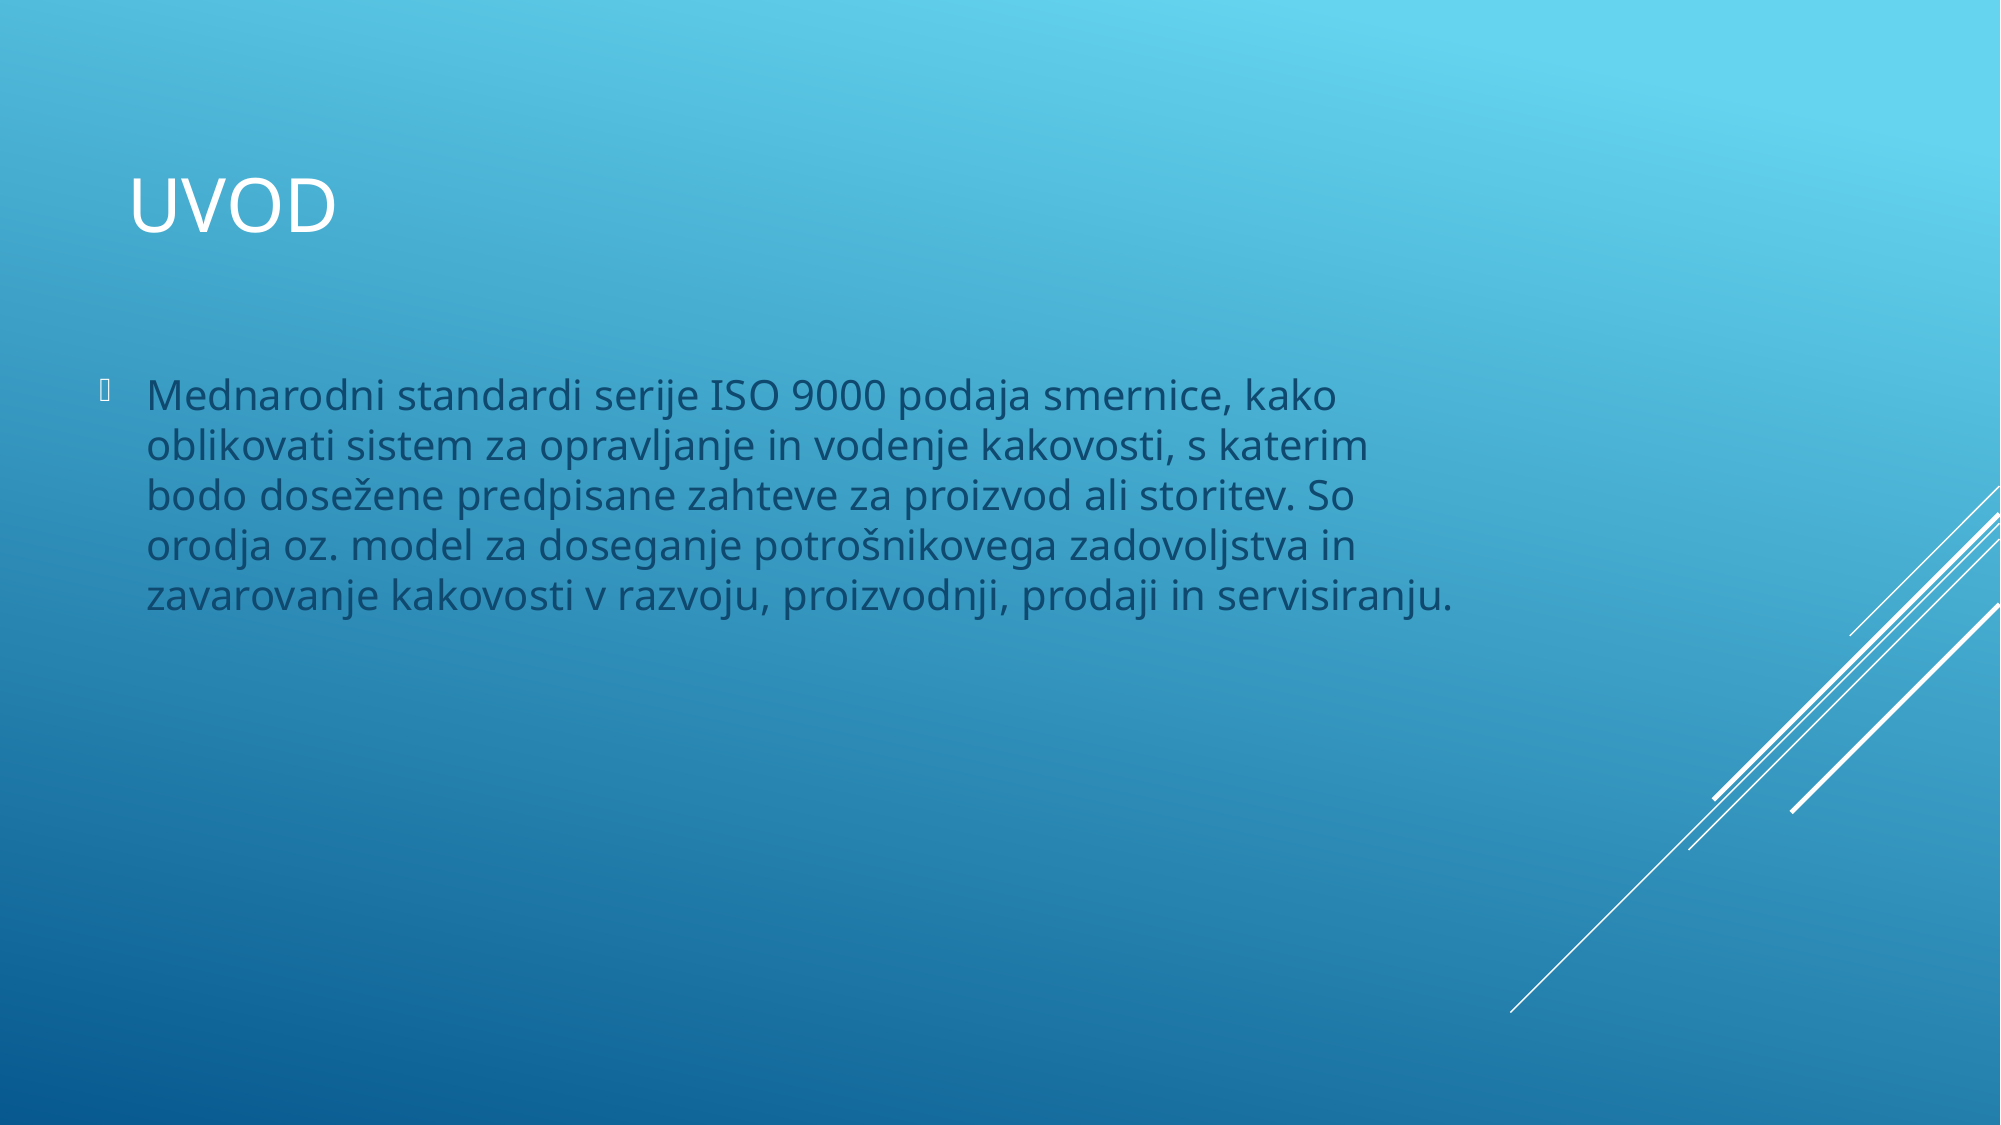

# UVOD
Mednarodni standardi serije ISO 9000 podaja smernice, kako oblikovati sistem za opravljanje in vodenje kakovosti, s katerim bodo dosežene predpisane zahteve za proizvod ali storitev. So orodja oz. model za doseganje potrošnikovega zadovoljstva in zavarovanje kakovosti v razvoju, proizvodnji, prodaji in servisiranju.